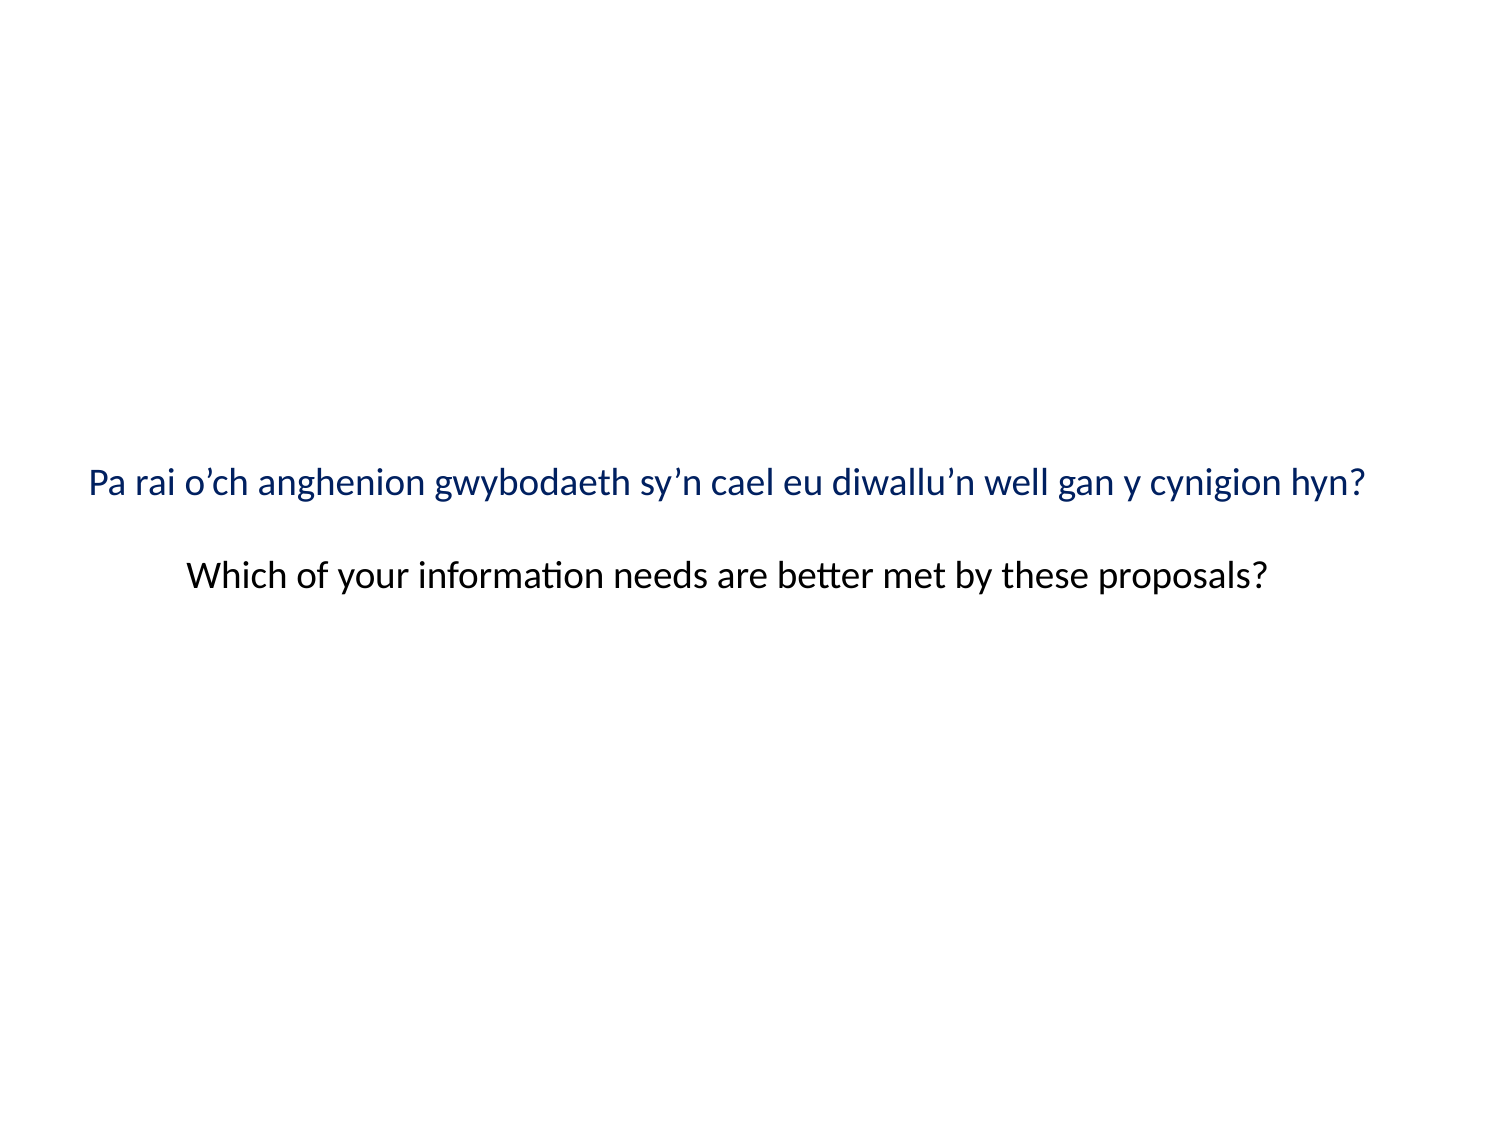

# Pa rai o’ch anghenion gwybodaeth sy’n cael eu diwallu’n well gan y cynigion hyn? Which of your information needs are better met by these proposals?